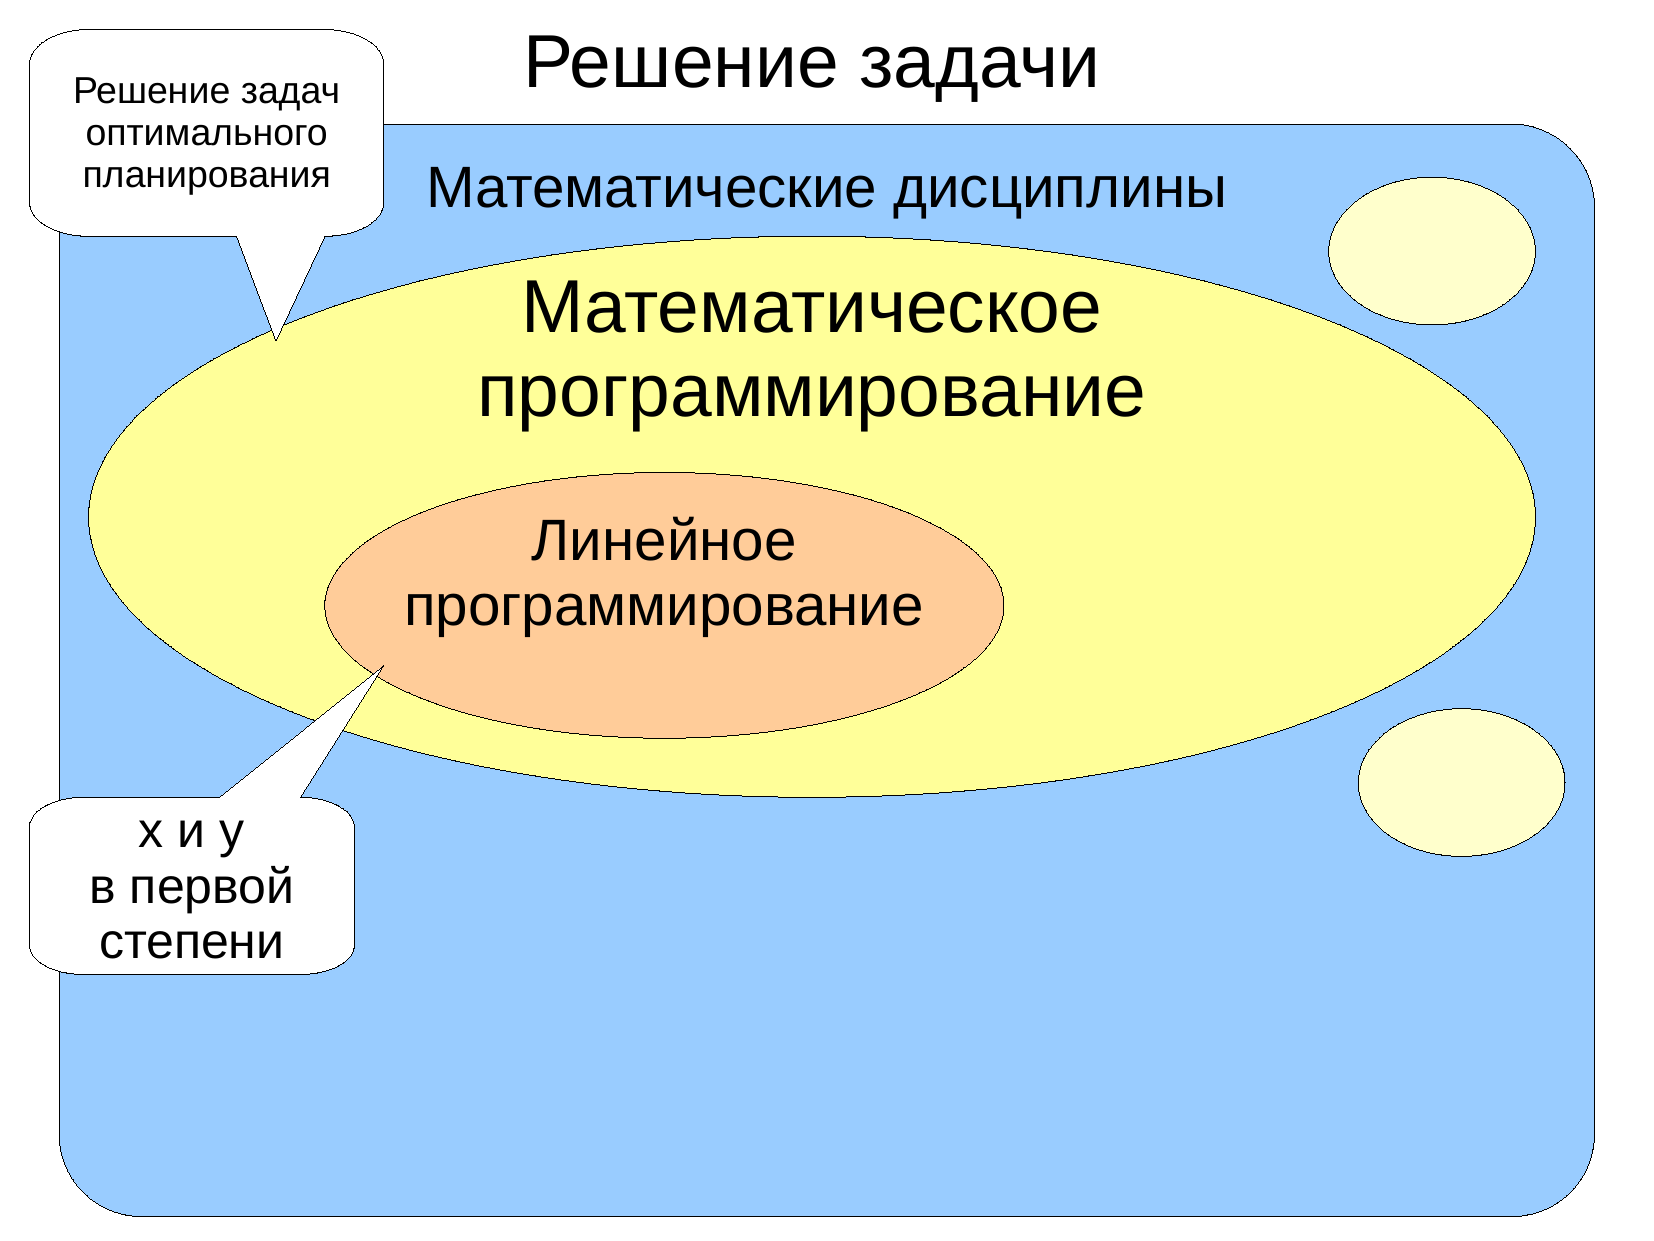

Решение задачи
Решение задач
оптимального
планирования
Математические дисциплины
Математическое
программирование
Линейное
программирование
х и у
в первой
степени